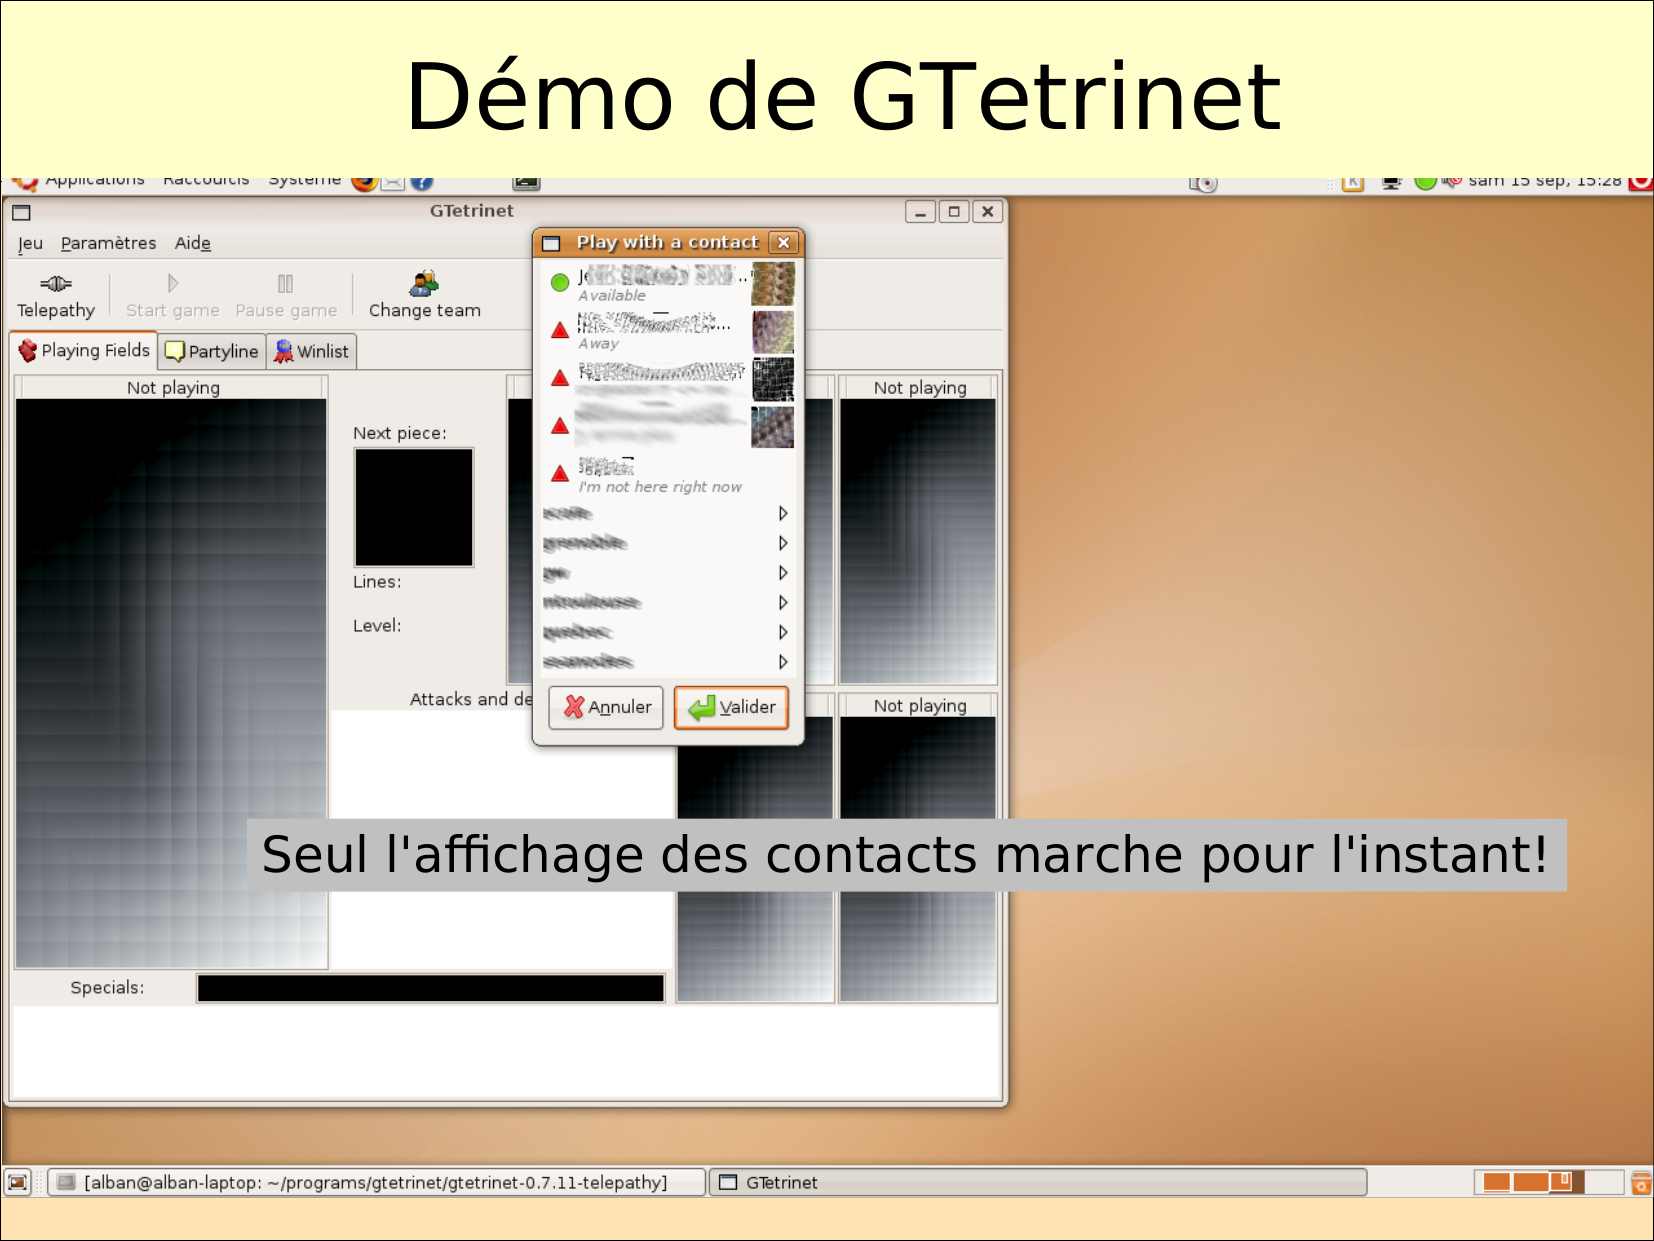

# Démo de GTetrinet
Seul l'affichage des contacts marche pour l'instant!